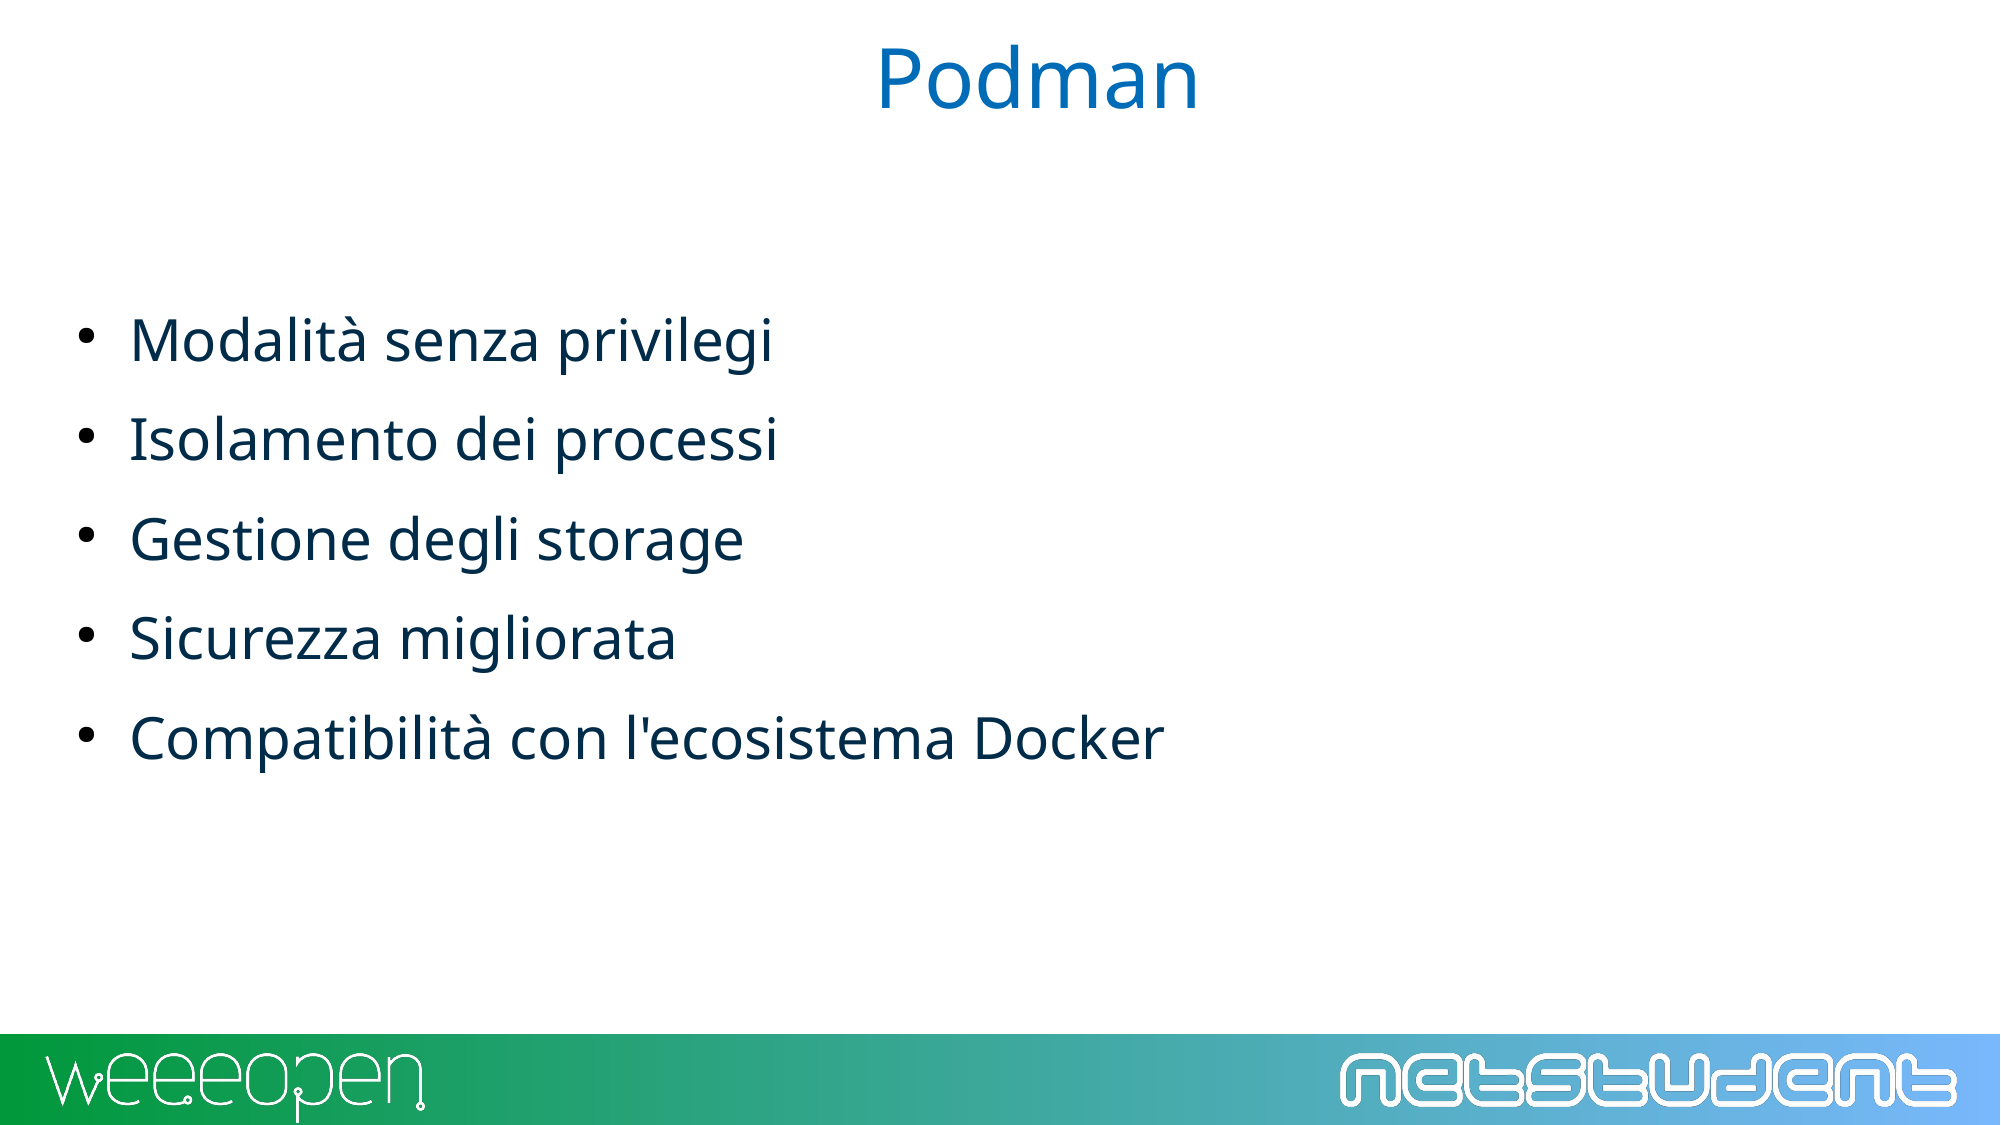

# Podman
Modalità senza privilegi
Isolamento dei processi
Gestione degli storage
Sicurezza migliorata
Compatibilità con l'ecosistema Docker